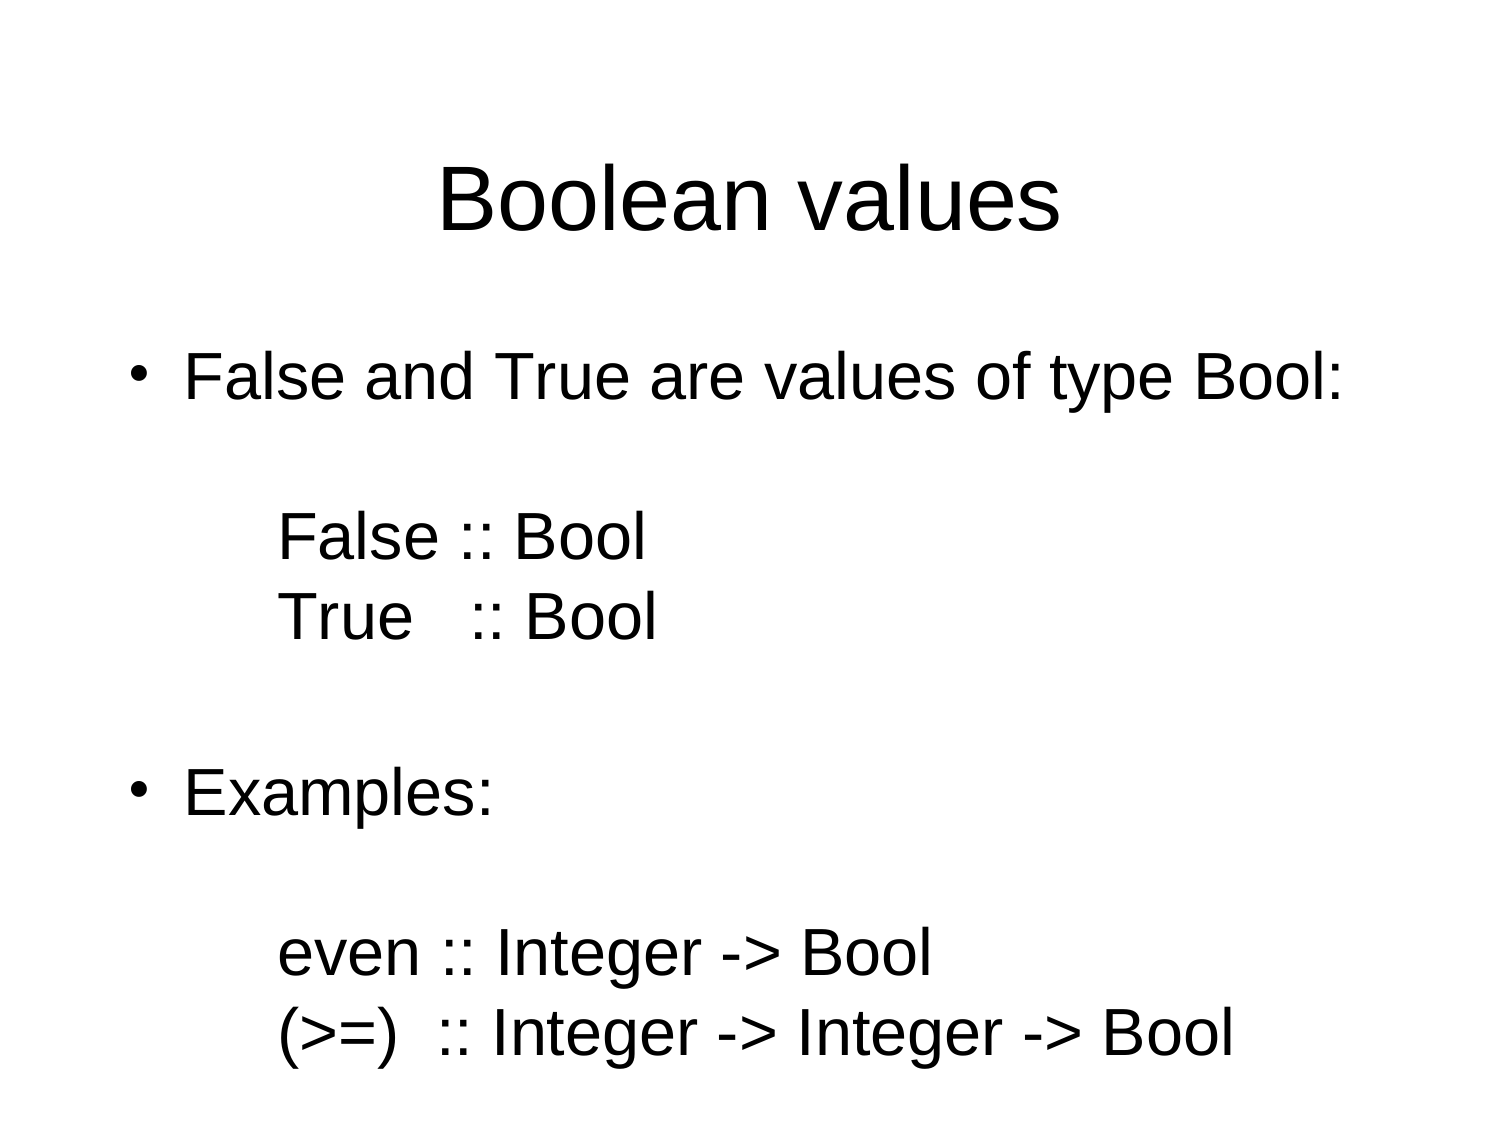

# Boolean values
False and True are values of type Bool:
	False :: Bool
	True :: Bool
Examples:
	even :: Integer -> Bool
	(>=) :: Integer -> Integer -> Bool